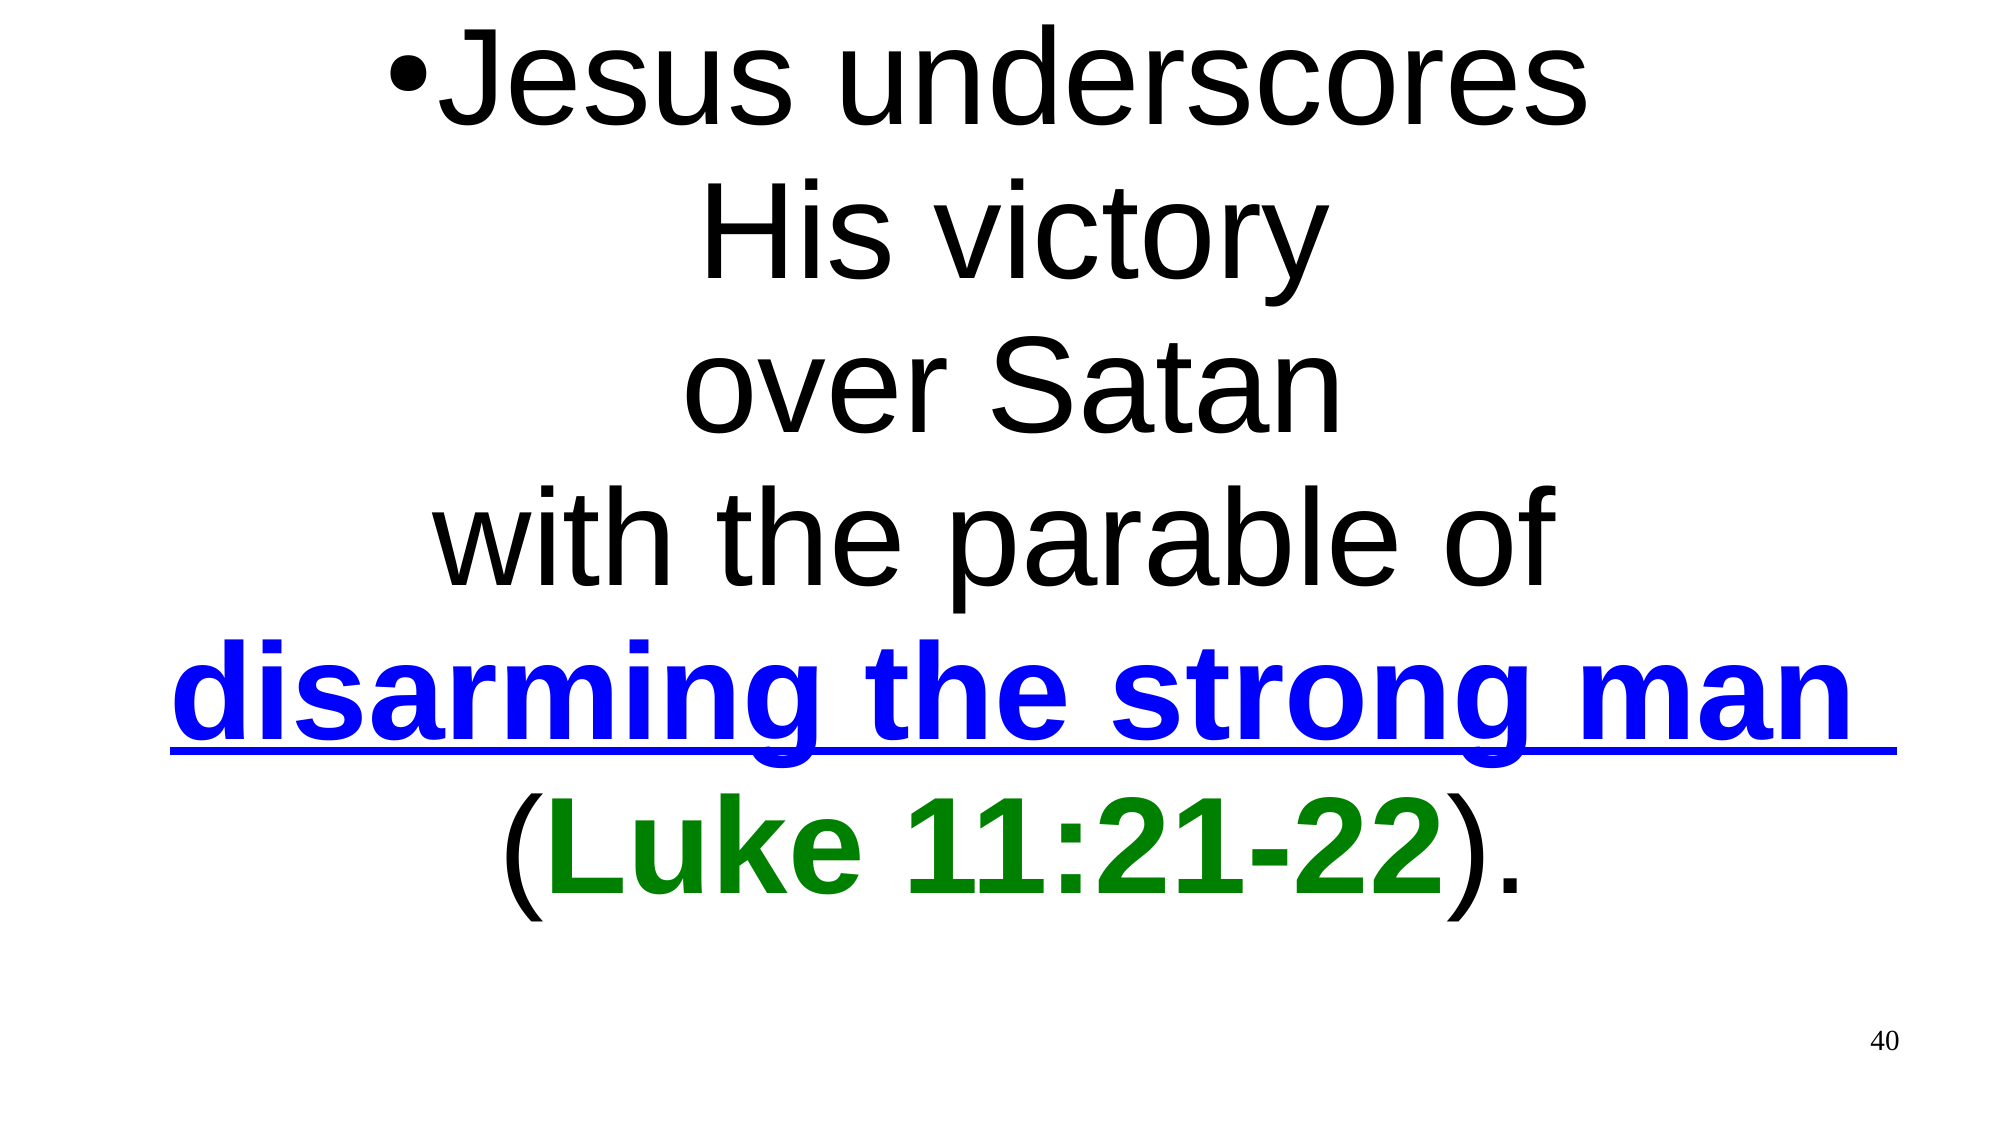

# Jesus underscores His victory over Satan with the parable of disarming the strong man (Luke 11:21-22).
40